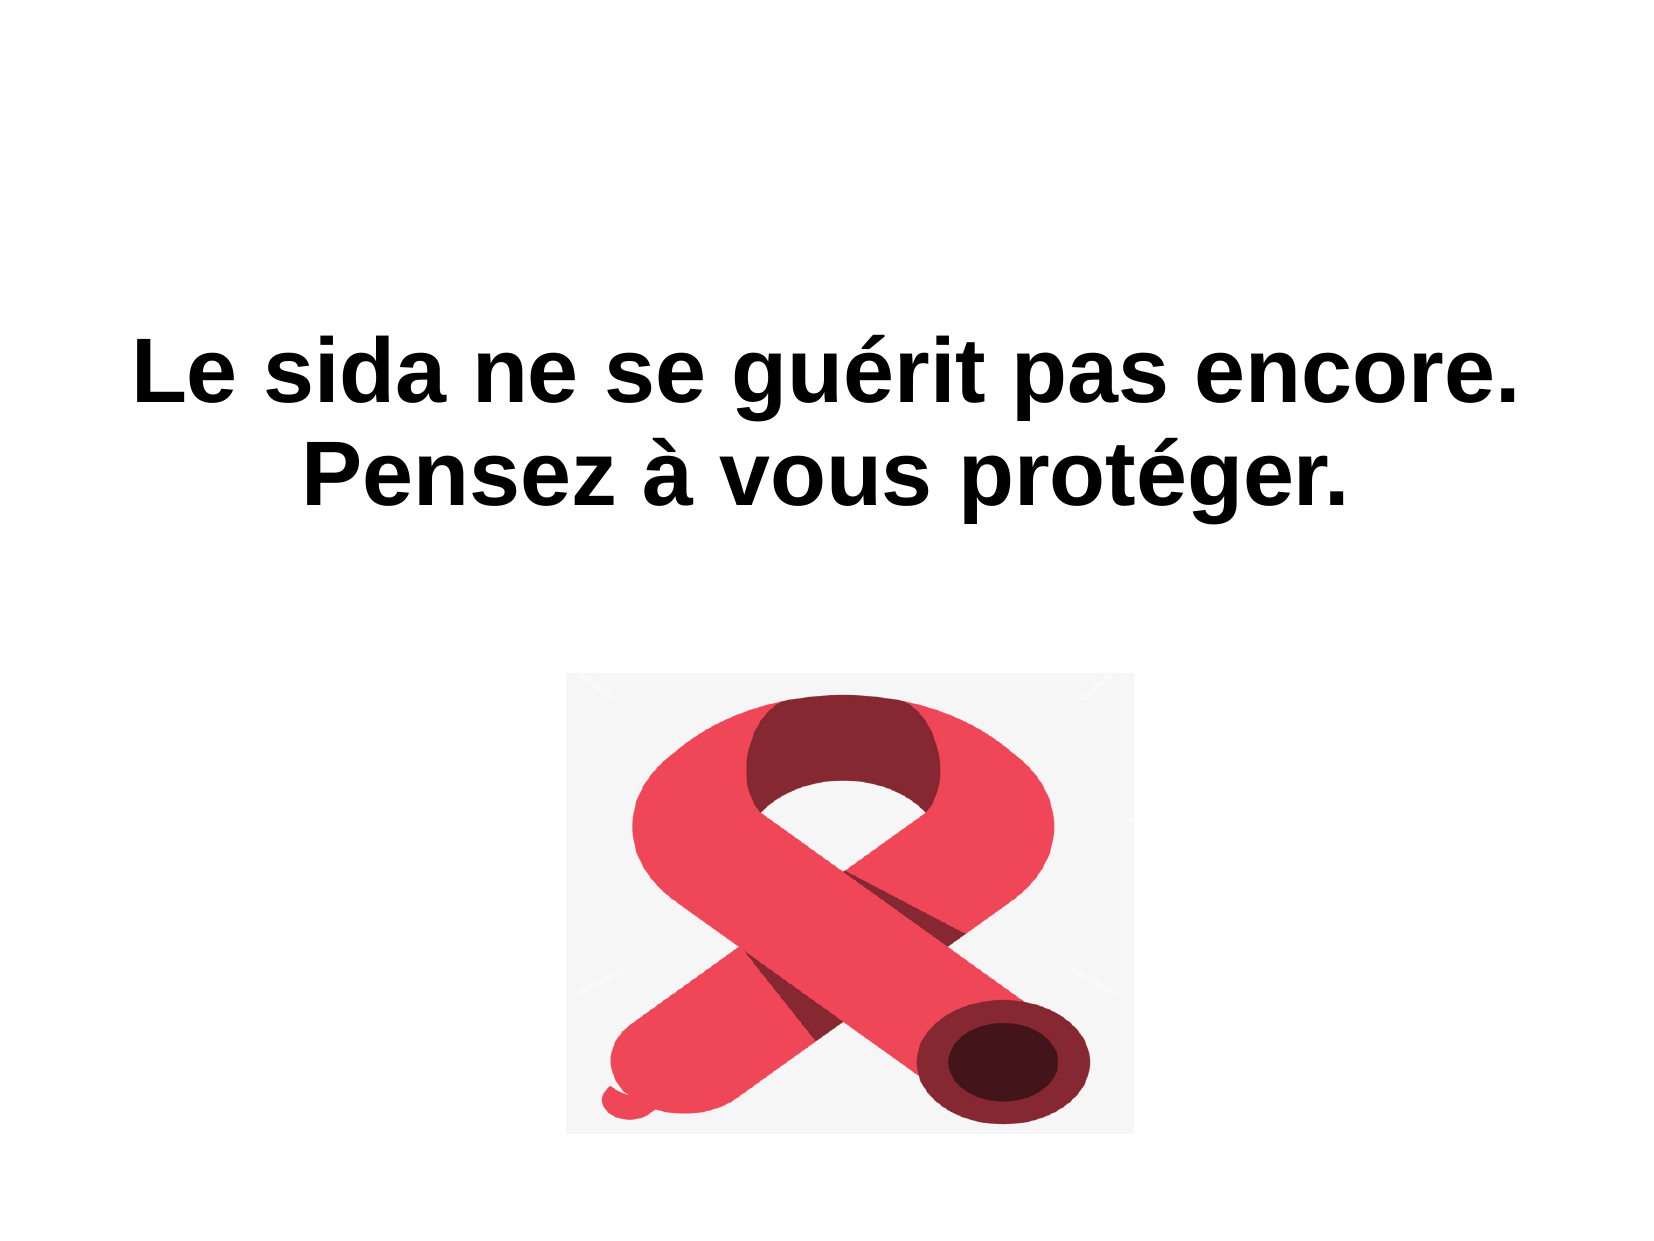

#
Le sida ne se guérit pas encore.
Pensez à vous protéger.